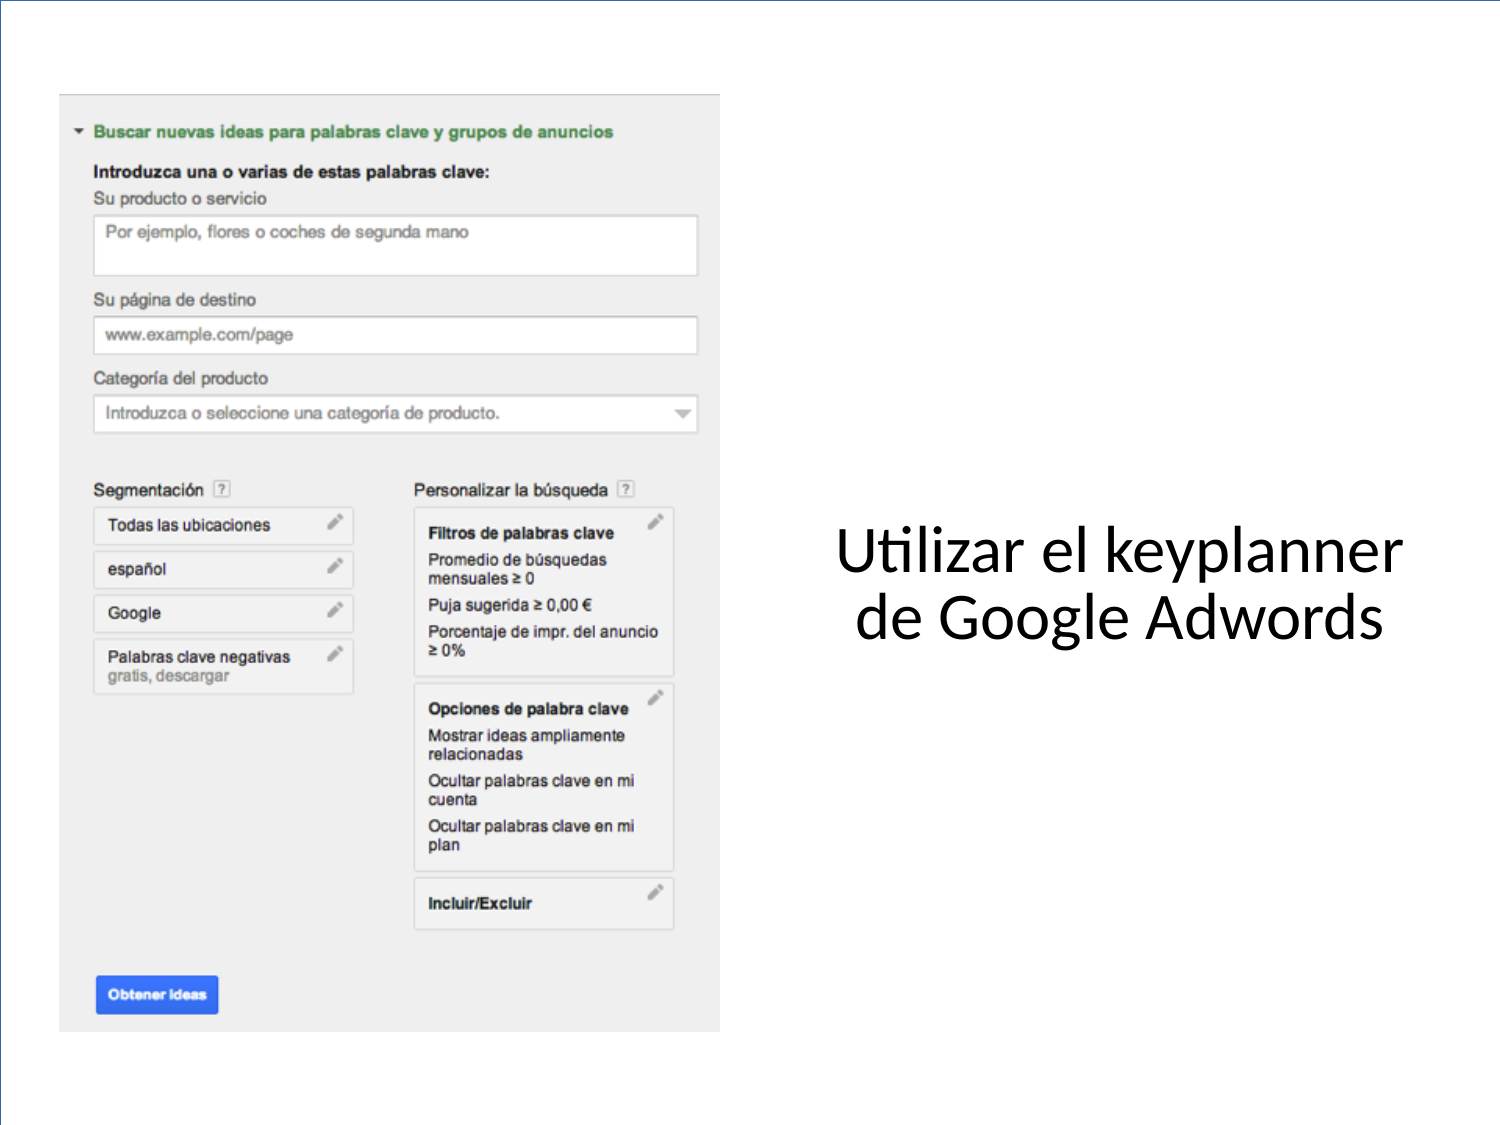

# Utilizar el keyplanner de Google Adwords